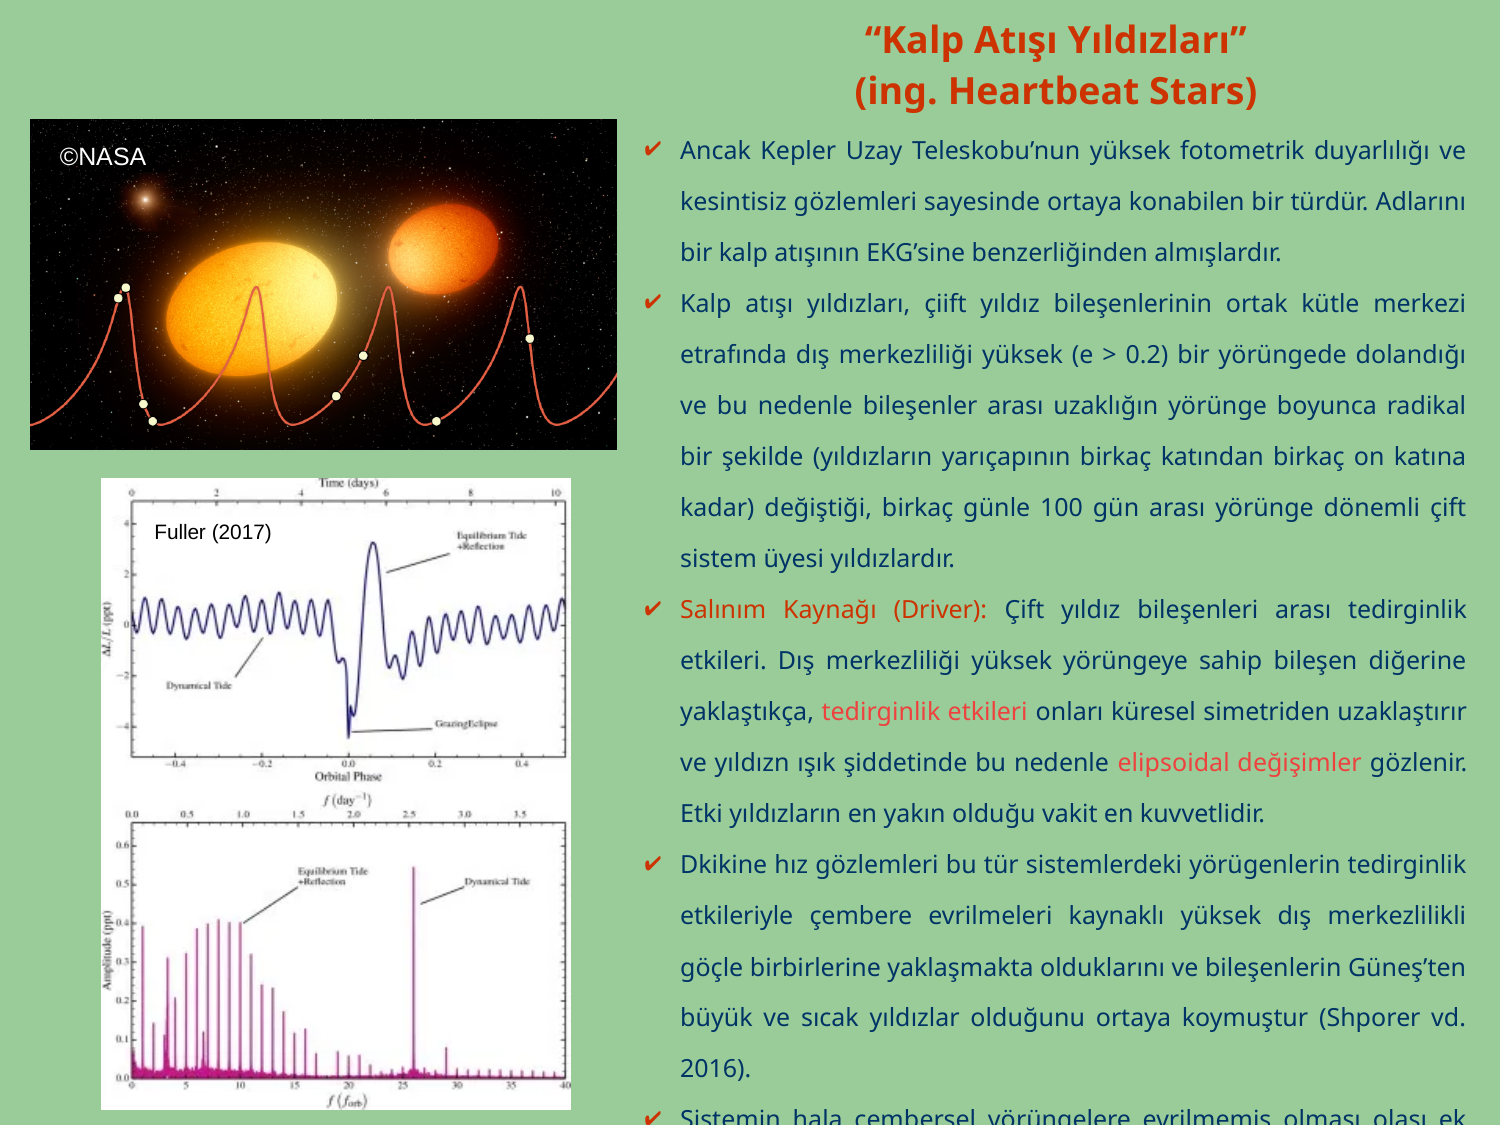

“Kalp Atışı Yıldızları”
(ing. Heartbeat Stars)
Ancak Kepler Uzay Teleskobu’nun yüksek fotometrik duyarlılığı ve kesintisiz gözlemleri sayesinde ortaya konabilen bir türdür. Adlarını bir kalp atışının EKG’sine benzerliğinden almışlardır.
Kalp atışı yıldızları, çiift yıldız bileşenlerinin ortak kütle merkezi etrafında dış merkezliliği yüksek (e > 0.2) bir yörüngede dolandığı ve bu nedenle bileşenler arası uzaklığın yörünge boyunca radikal bir şekilde (yıldızların yarıçapının birkaç katından birkaç on katına kadar) değiştiği, birkaç günle 100 gün arası yörünge dönemli çift sistem üyesi yıldızlardır.
Salınım Kaynağı (Driver): Çift yıldız bileşenleri arası tedirginlik etkileri. Dış merkezliliği yüksek yörüngeye sahip bileşen diğerine yaklaştıkça, tedirginlik etkileri onları küresel simetriden uzaklaştırır ve yıldızn ışık şiddetinde bu nedenle elipsoidal değişimler gözlenir. Etki yıldızların en yakın olduğu vakit en kuvvetlidir.
Dkikine hız gözlemleri bu tür sistemlerdeki yörügenlerin tedirginlik etkileriyle çembere evrilmeleri kaynaklı yüksek dış merkezlilikli göçle birbirlerine yaklaşmakta olduklarını ve bileşenlerin Güneş’ten büyük ve sıcak yıldızlar olduğunu ortaya koymuştur (Shporer vd. 2016).
Sistemin hala çembersel yörüngelere evrilmemiş olması olası ek bileşenlere bağlanmaktadır (Shporer vd. 2016).
©NASA
Fuller (2017)